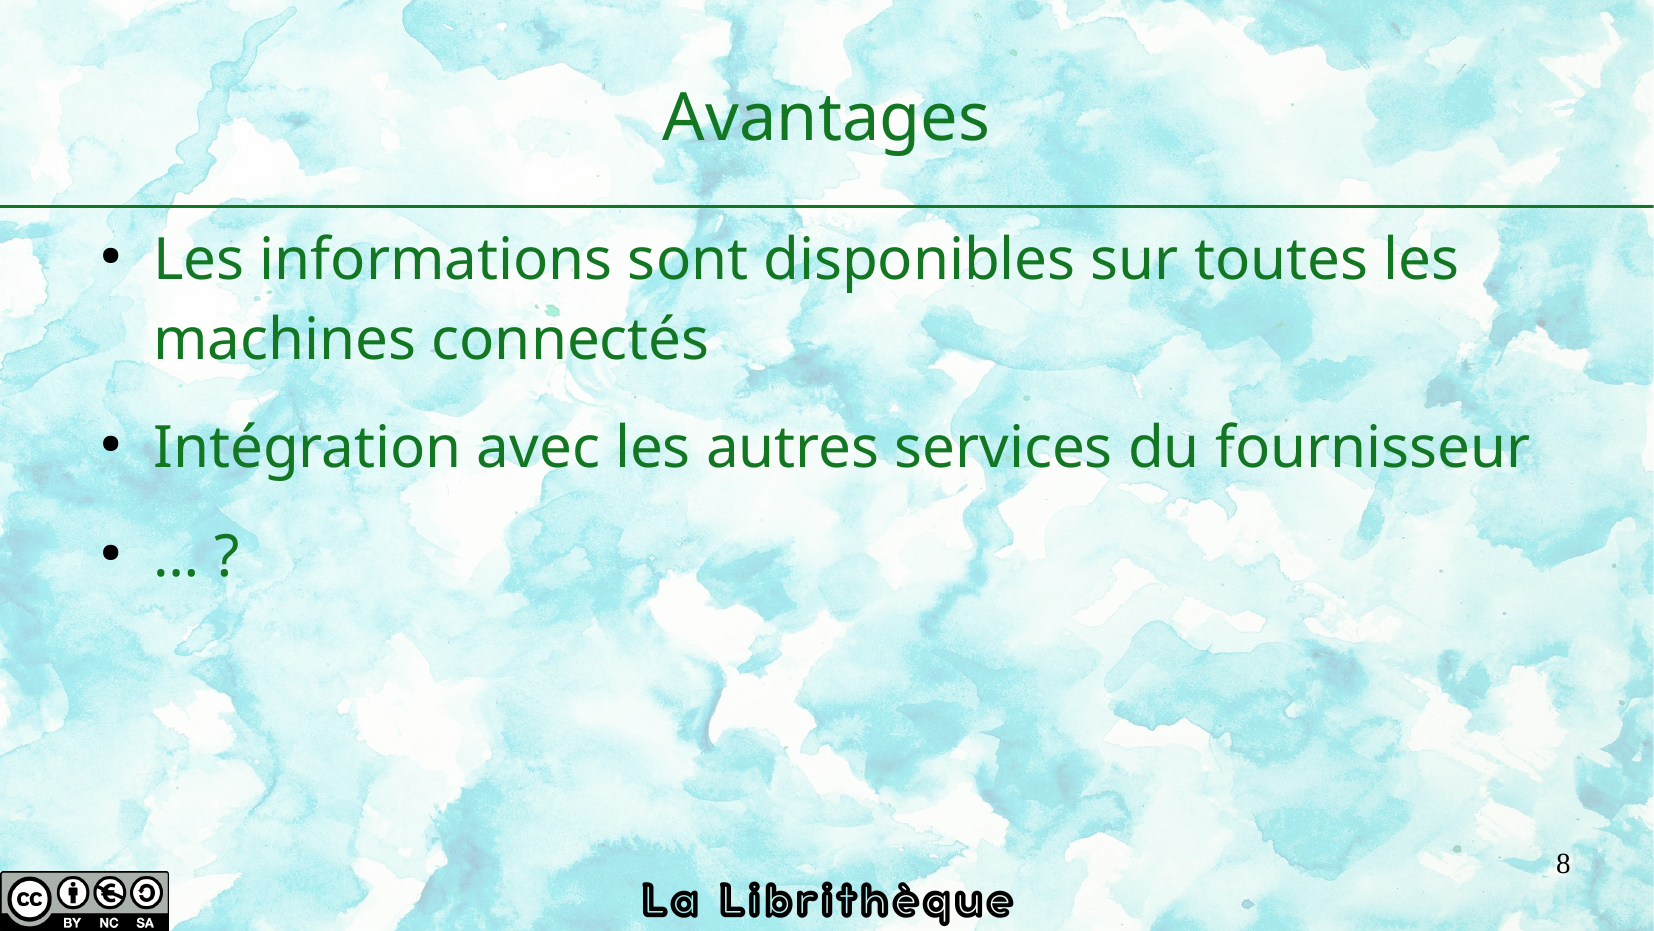

# Avantages
Les informations sont disponibles sur toutes les machines connectés
Intégration avec les autres services du fournisseur
… ?
8